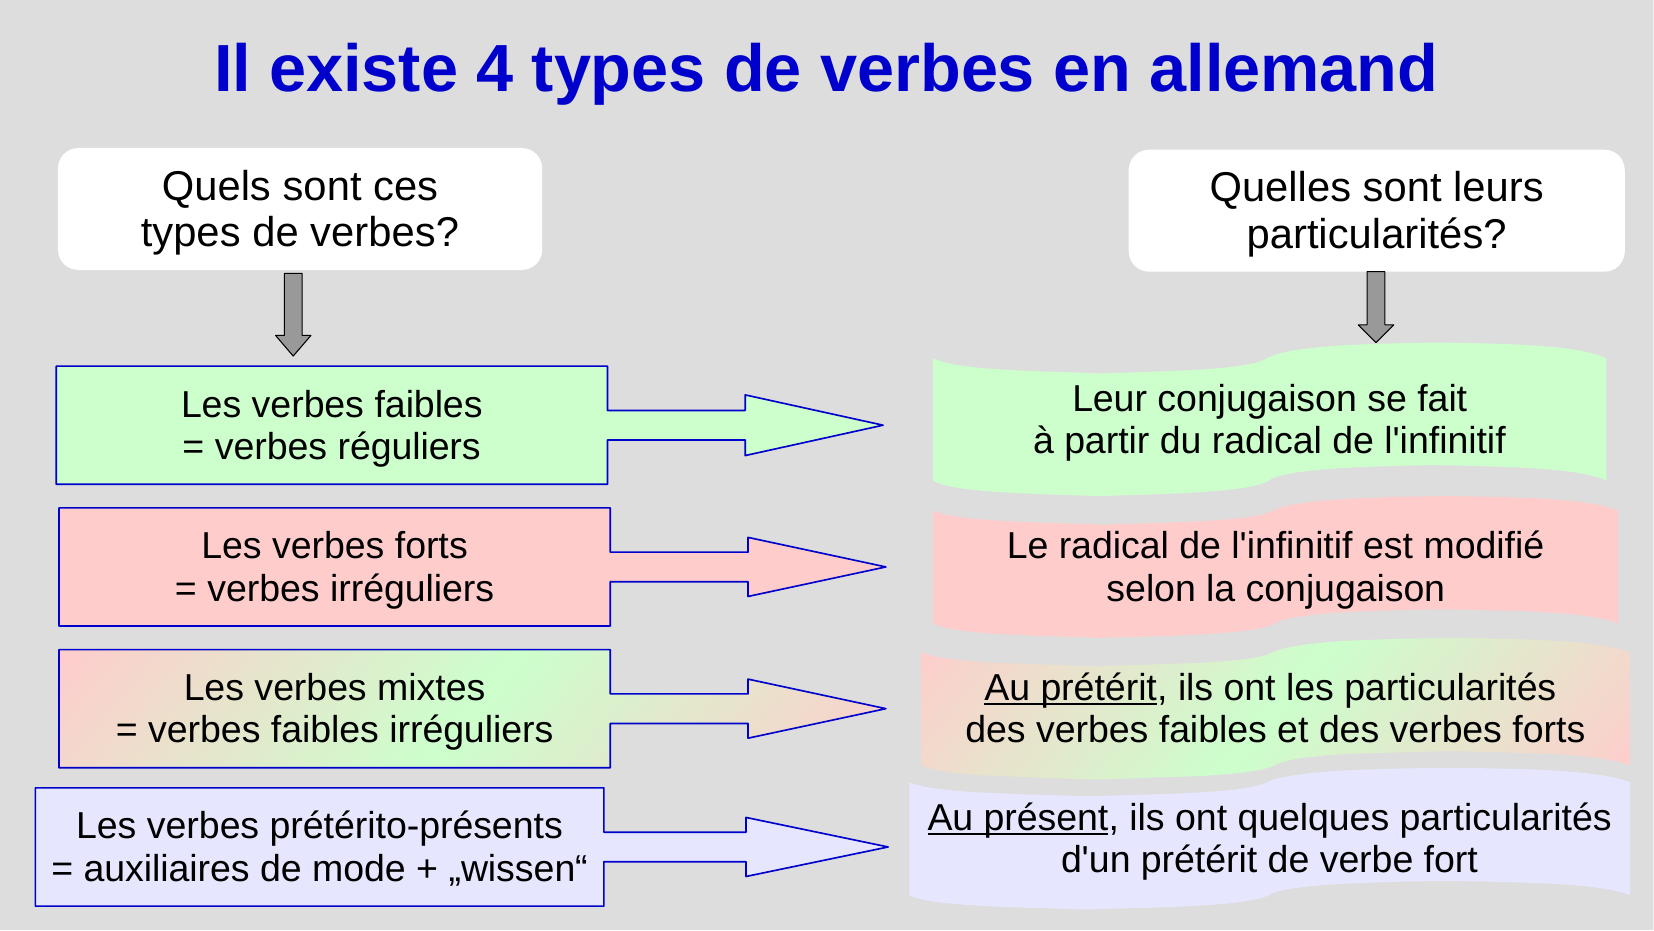

Il existe 4 types de verbes en allemand
Quels sont ces
types de verbes?
Quelles sont leurs
particularités?
Leur conjugaison se fait
à partir du radical de l'infinitif
Les verbes faibles
= verbes réguliers
Le radical de l'infinitif est modifié
selon la conjugaison
Les verbes forts
= verbes irréguliers
Au prétérit, ils ont les particularités
des verbes faibles et des verbes forts
Les verbes mixtes
= verbes faibles irréguliers
Au présent, ils ont quelques particularités
d'un prétérit de verbe fort
Les verbes prétérito-présents
= auxiliaires de mode + „wissen“